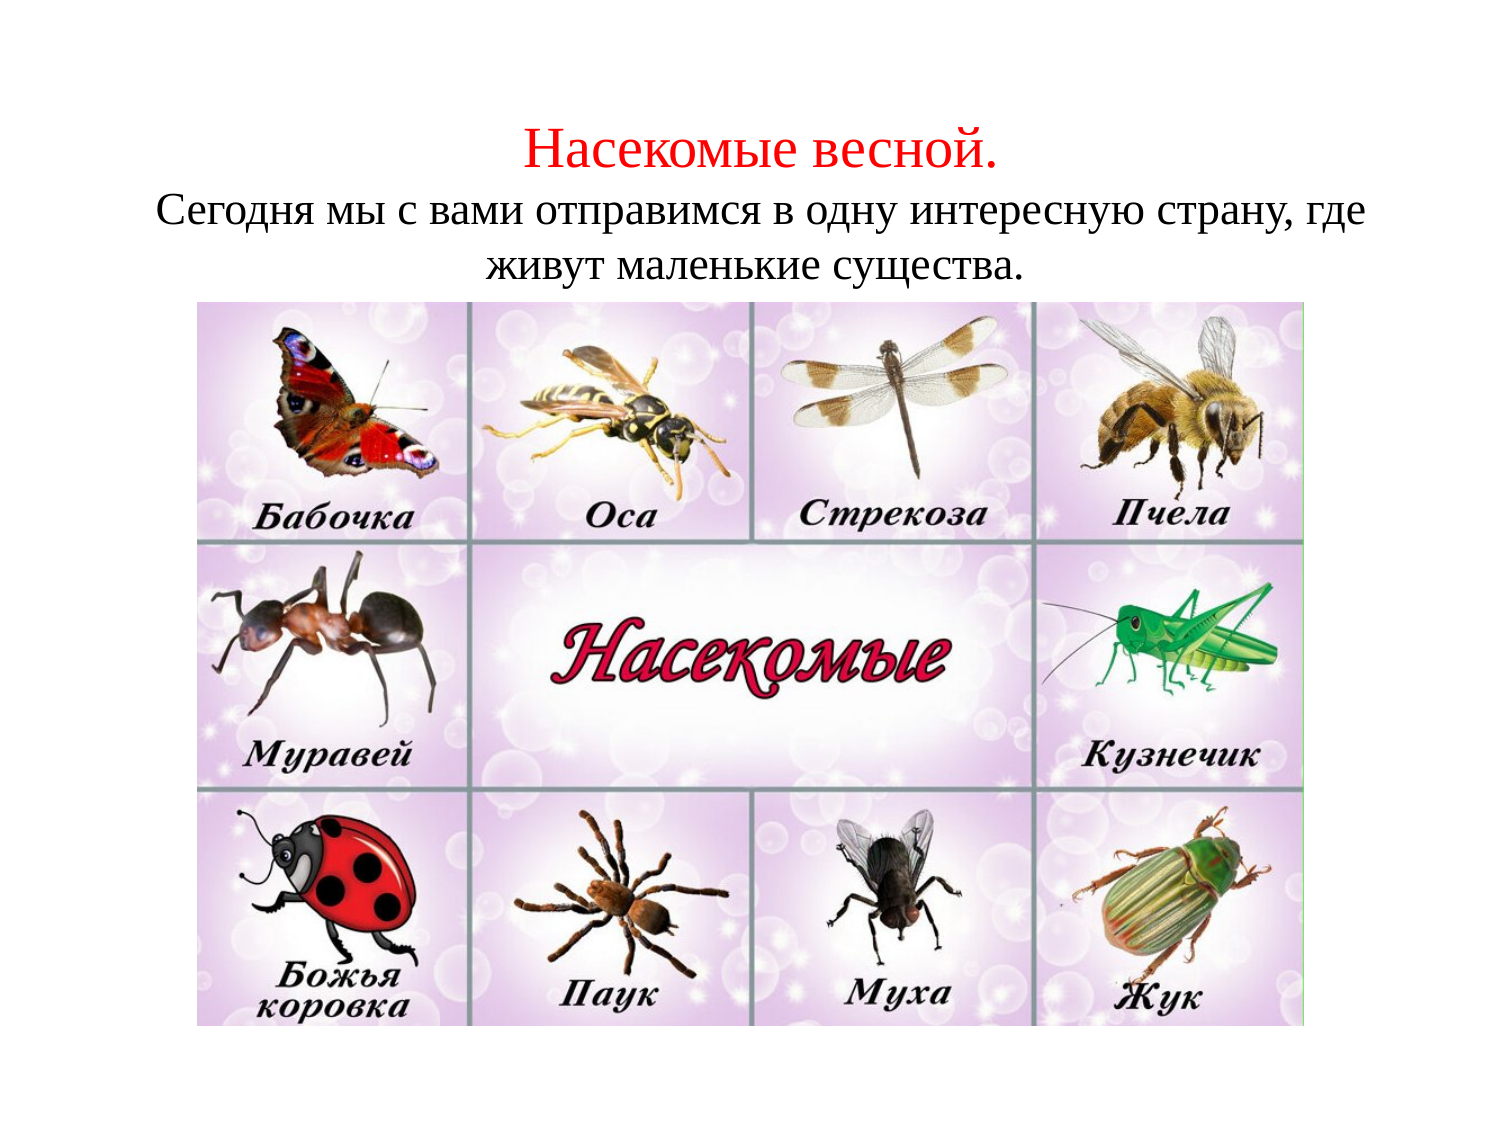

# Насекомые весной. Сегодня мы с вами отправимся в одну интересную страну, где живут маленькие существа.